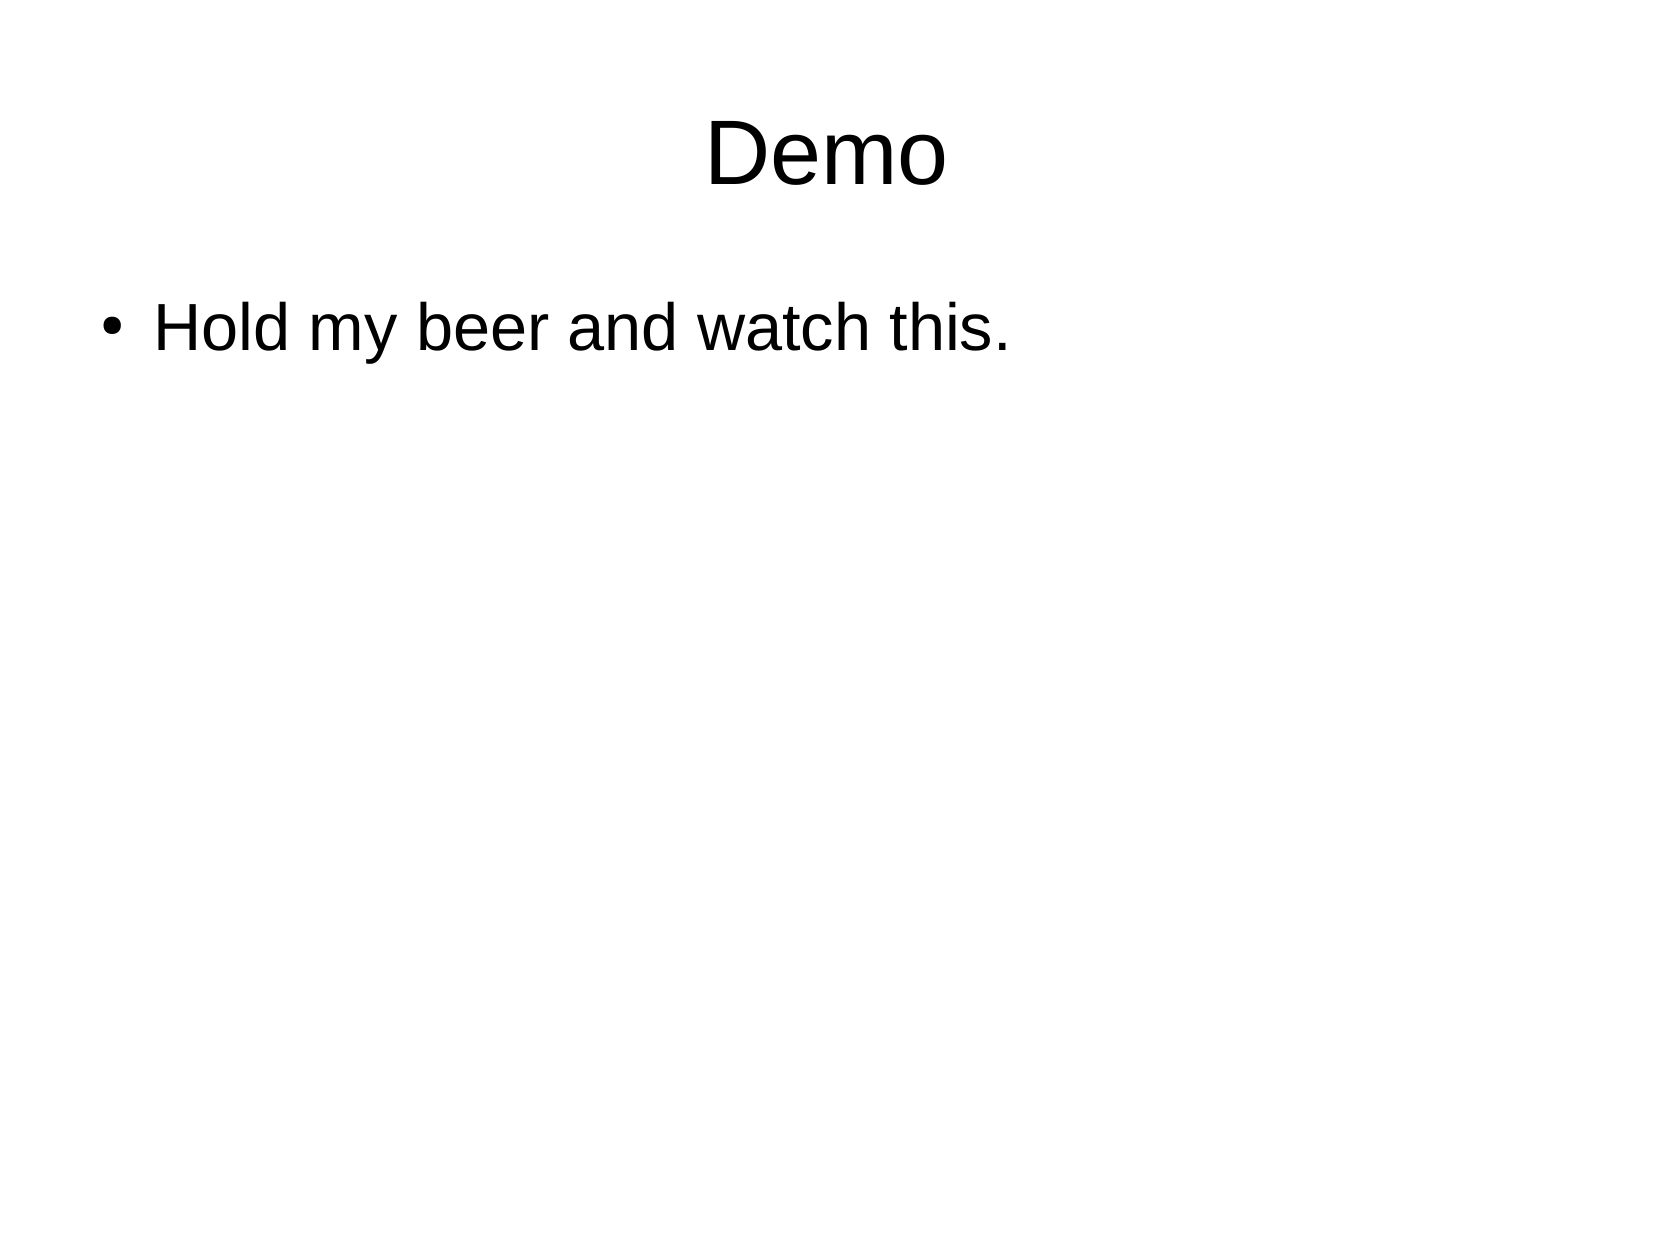

# Demo
Hold my beer and watch this.